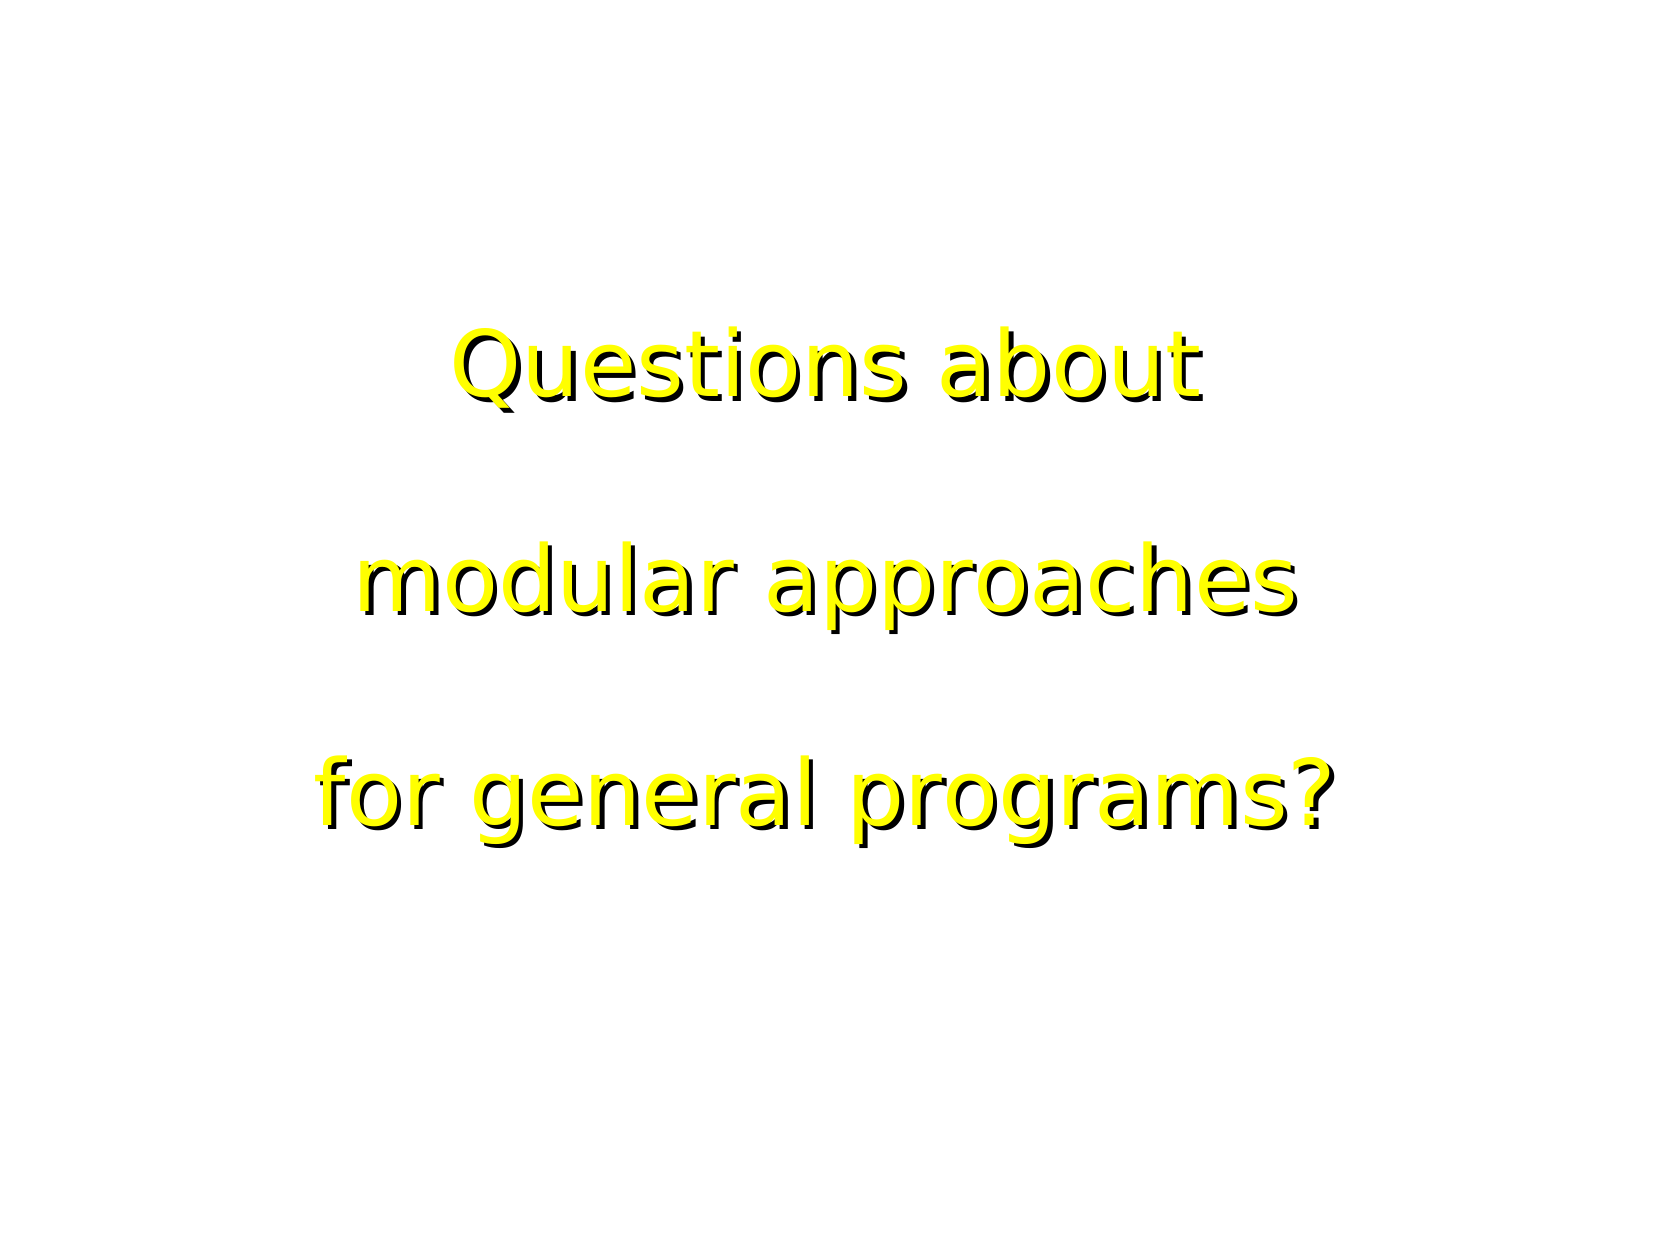

# Questions about
modular approaches
for general programs?